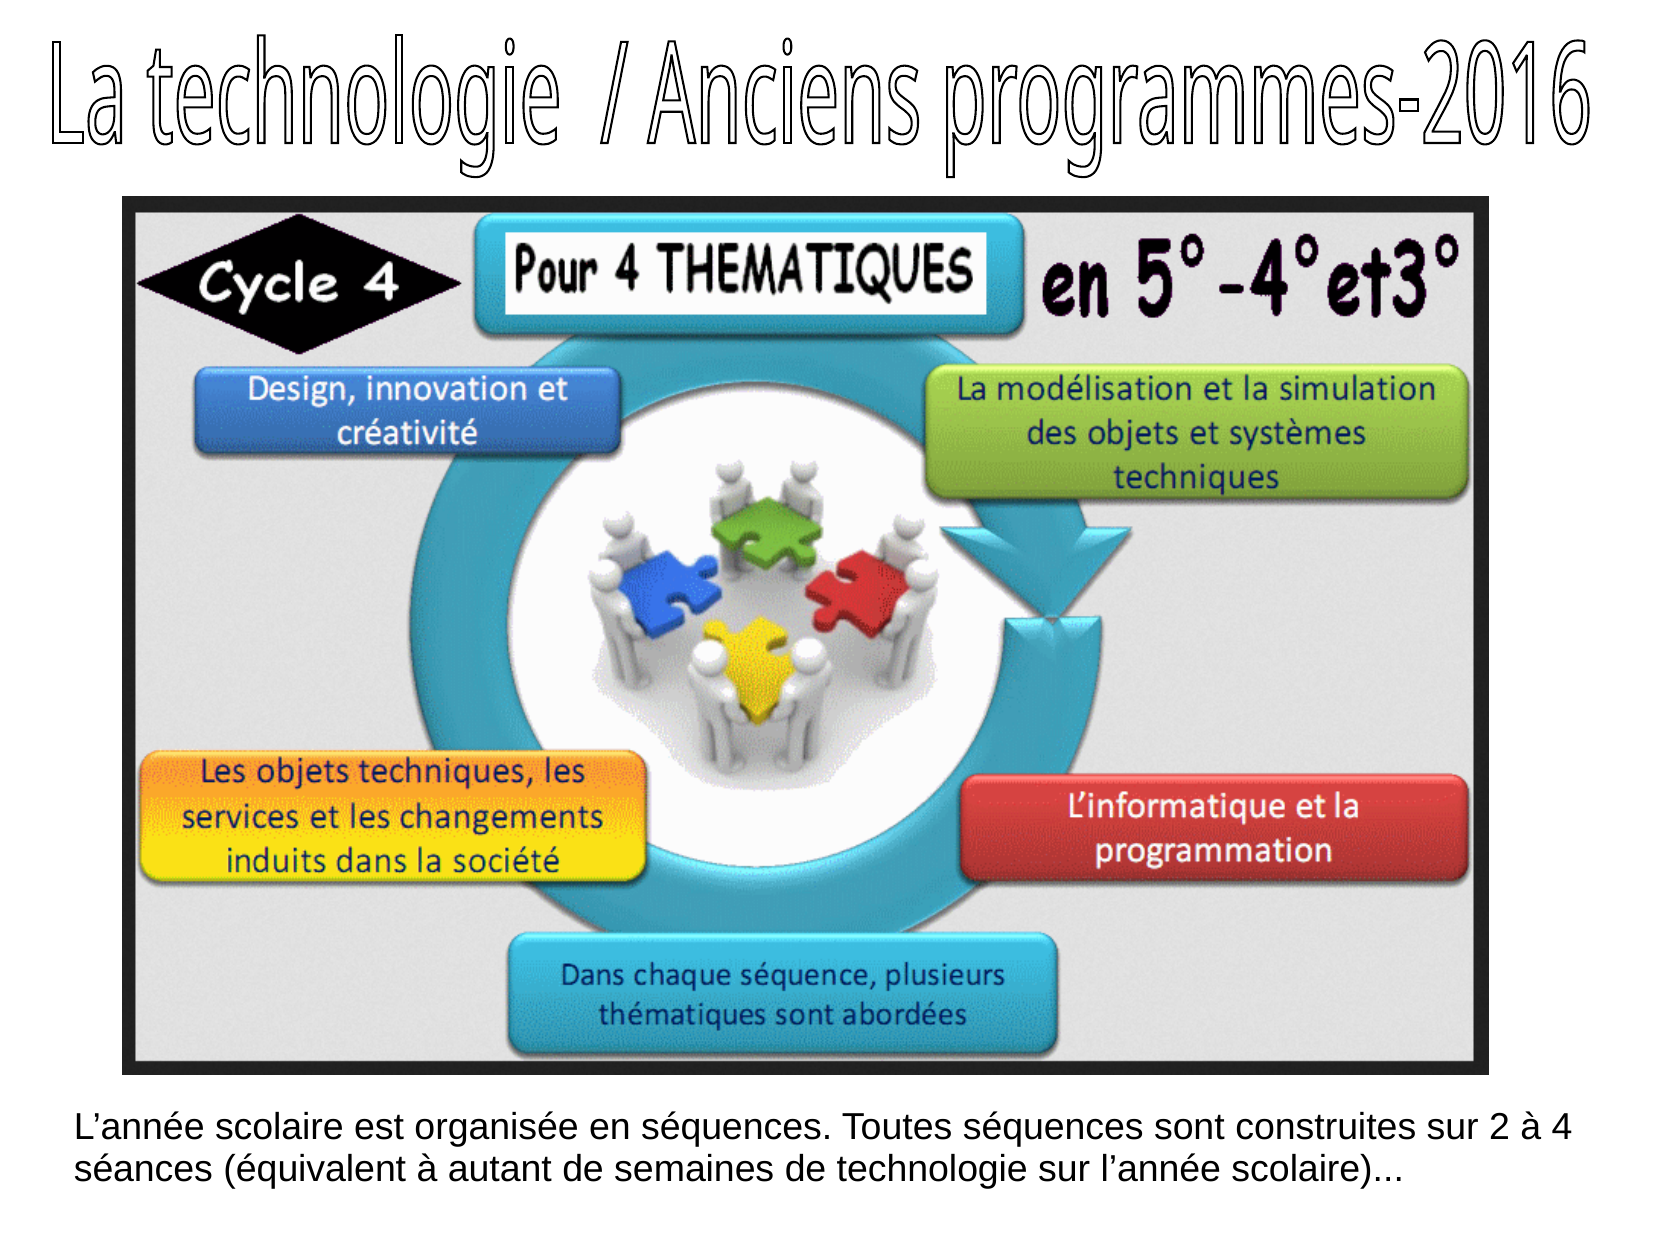

La technologie / Anciens programmes-2016
L’année scolaire est organisée en séquences. Toutes séquences sont construites sur 2 à 4 séances (équivalent à autant de semaines de technologie sur l’année scolaire)...